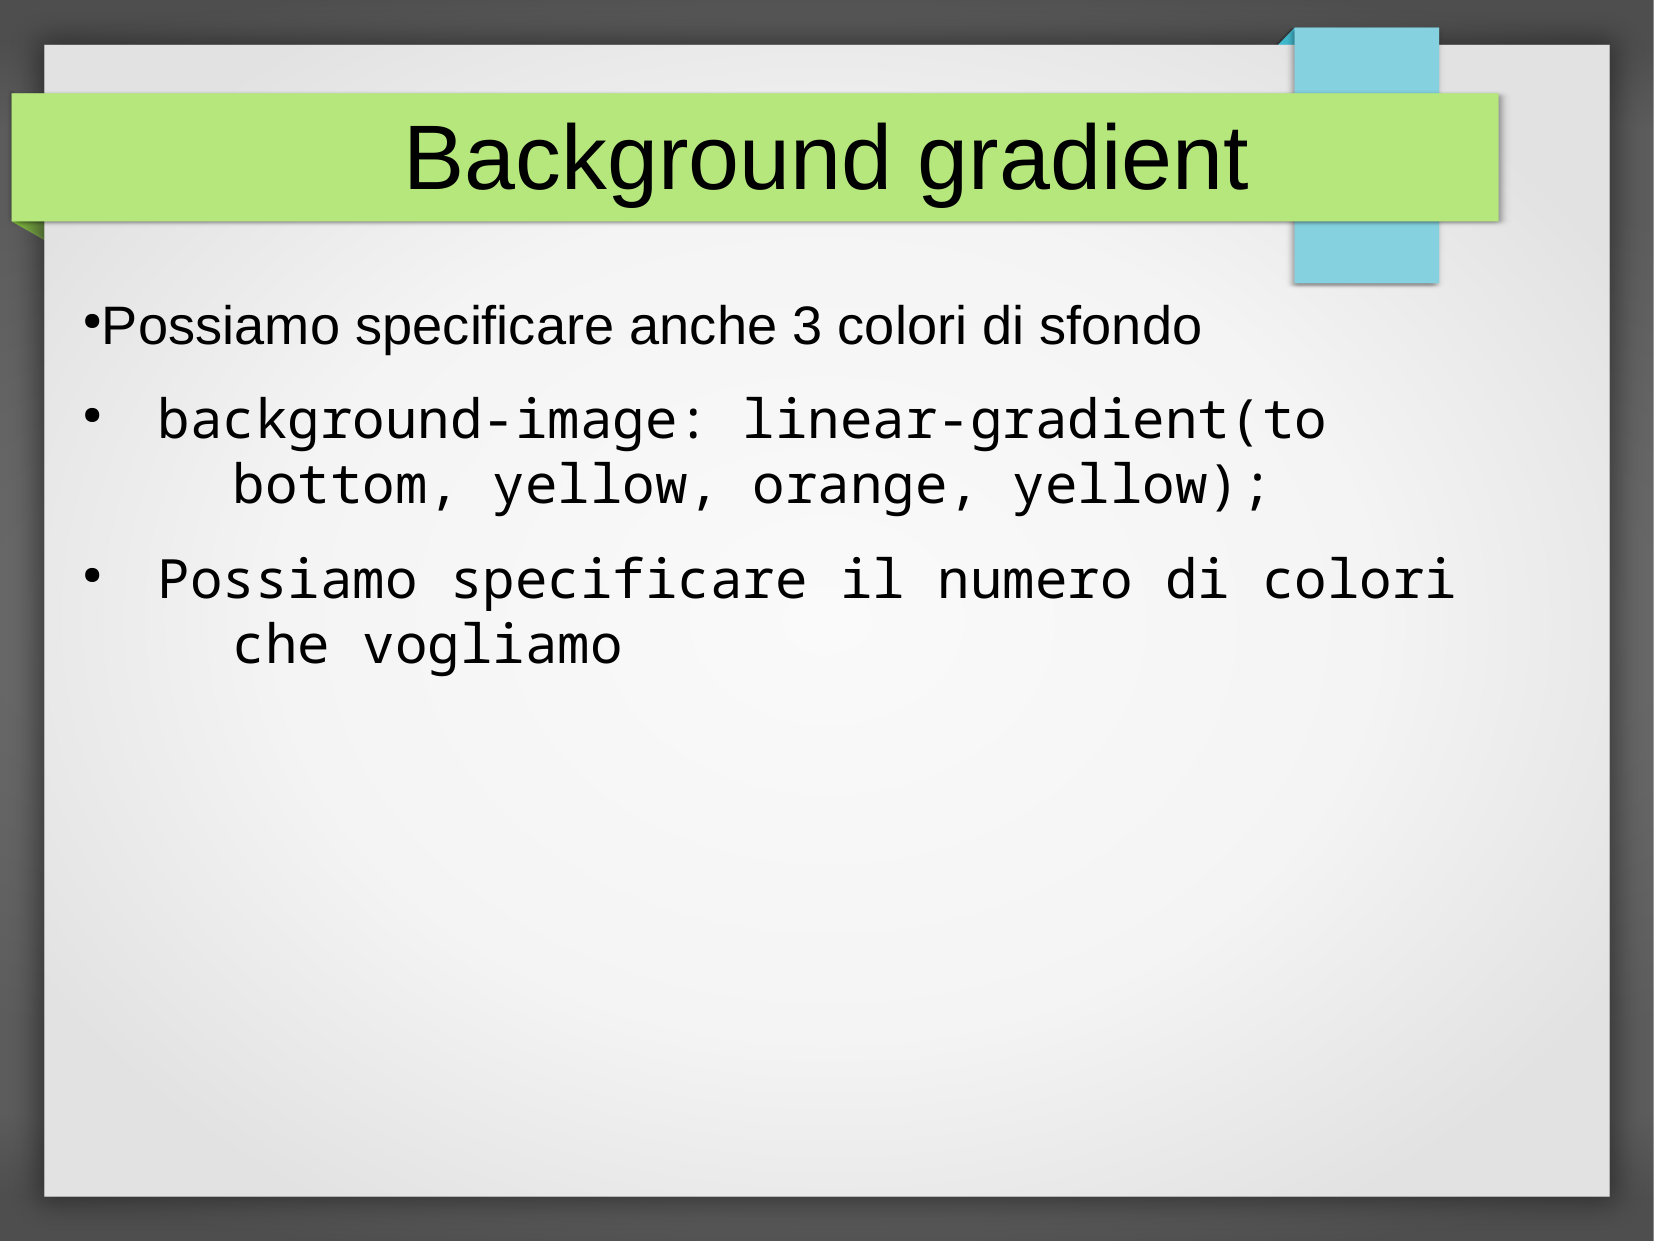

# Background gradient
Possiamo specificare anche 3 colori di sfondo
background-image: linear-gradient(to bottom, yellow, orange, yellow);
Possiamo specificare il numero di colori che vogliamo